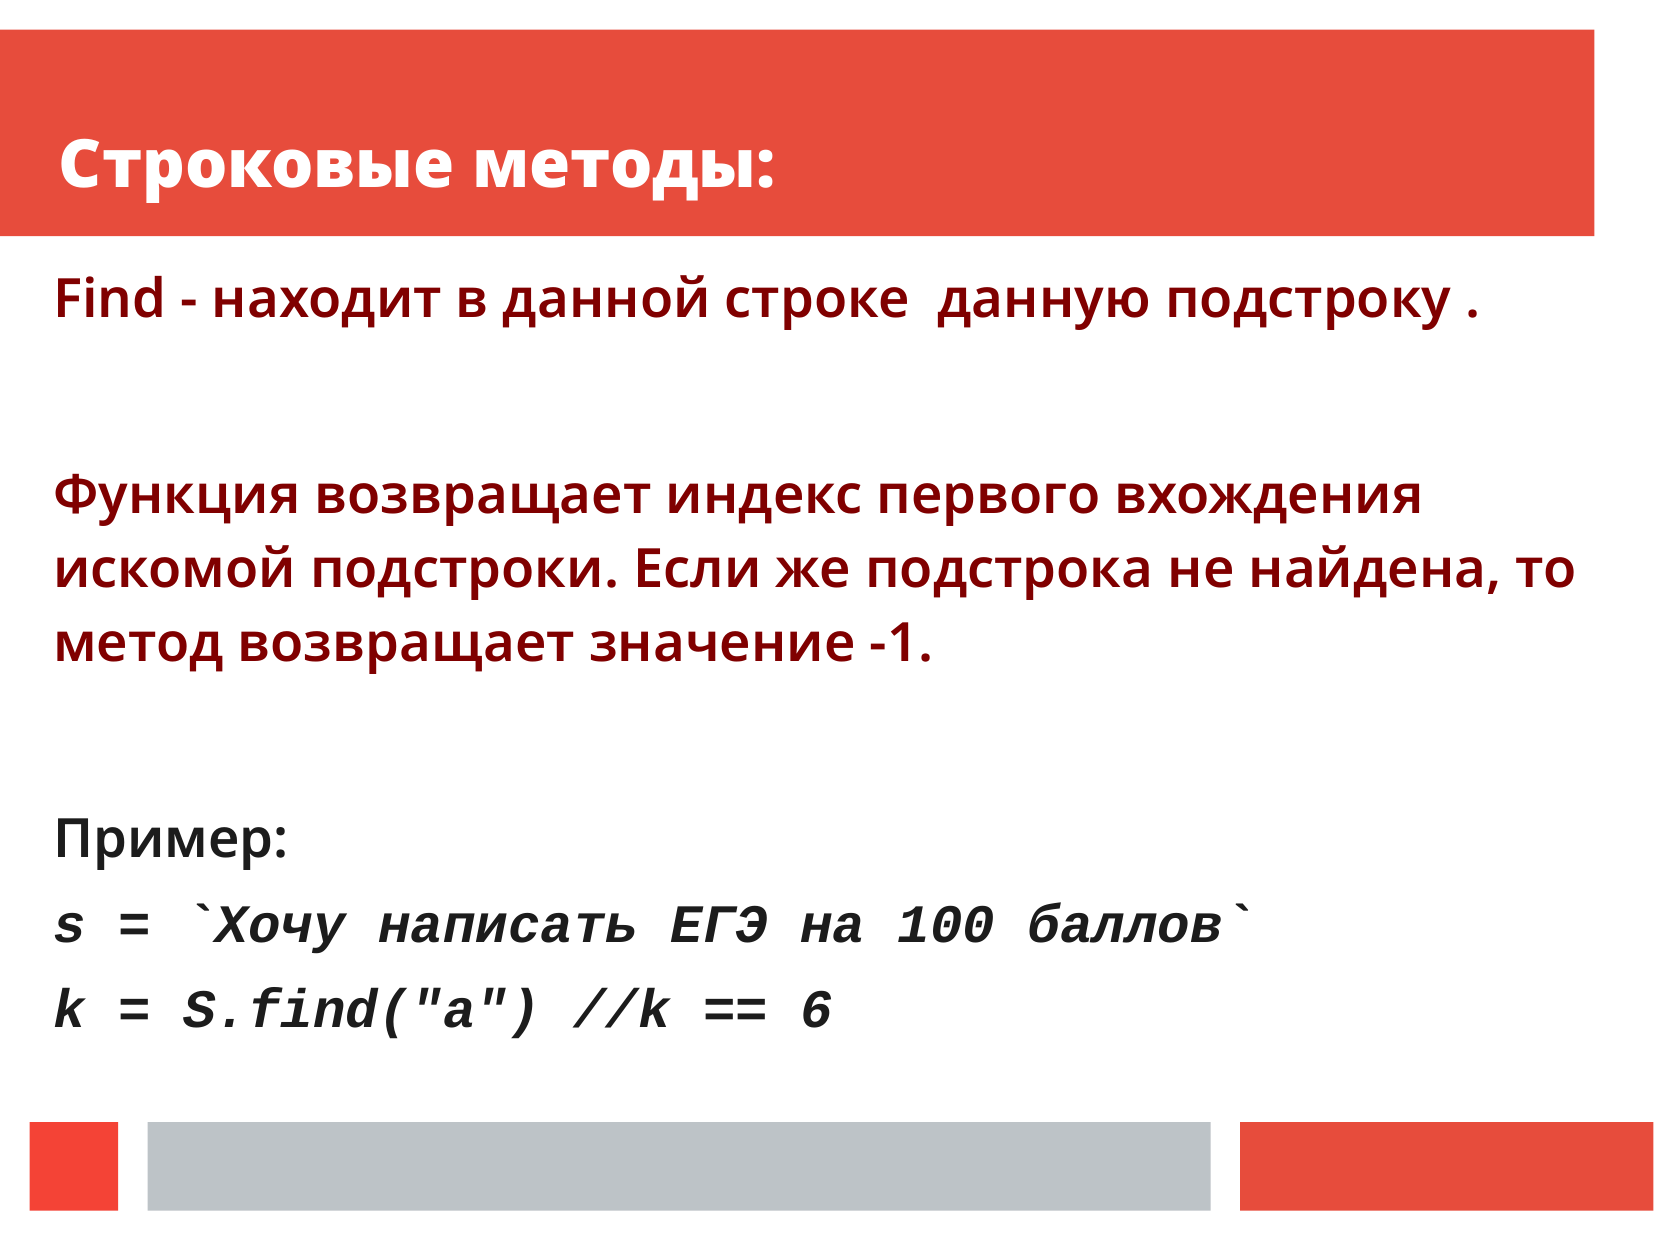

# Строковые методы:
Find - находит в данной строке данную подстроку .
Функция возвращает индекс первого вхождения искомой подстроки. Если же подстрока не найдена, то метод возвращает значение -1.
Пример:
s = `Хочу написать ЕГЭ на 100 баллов`
k = S.find("а") //k == 6